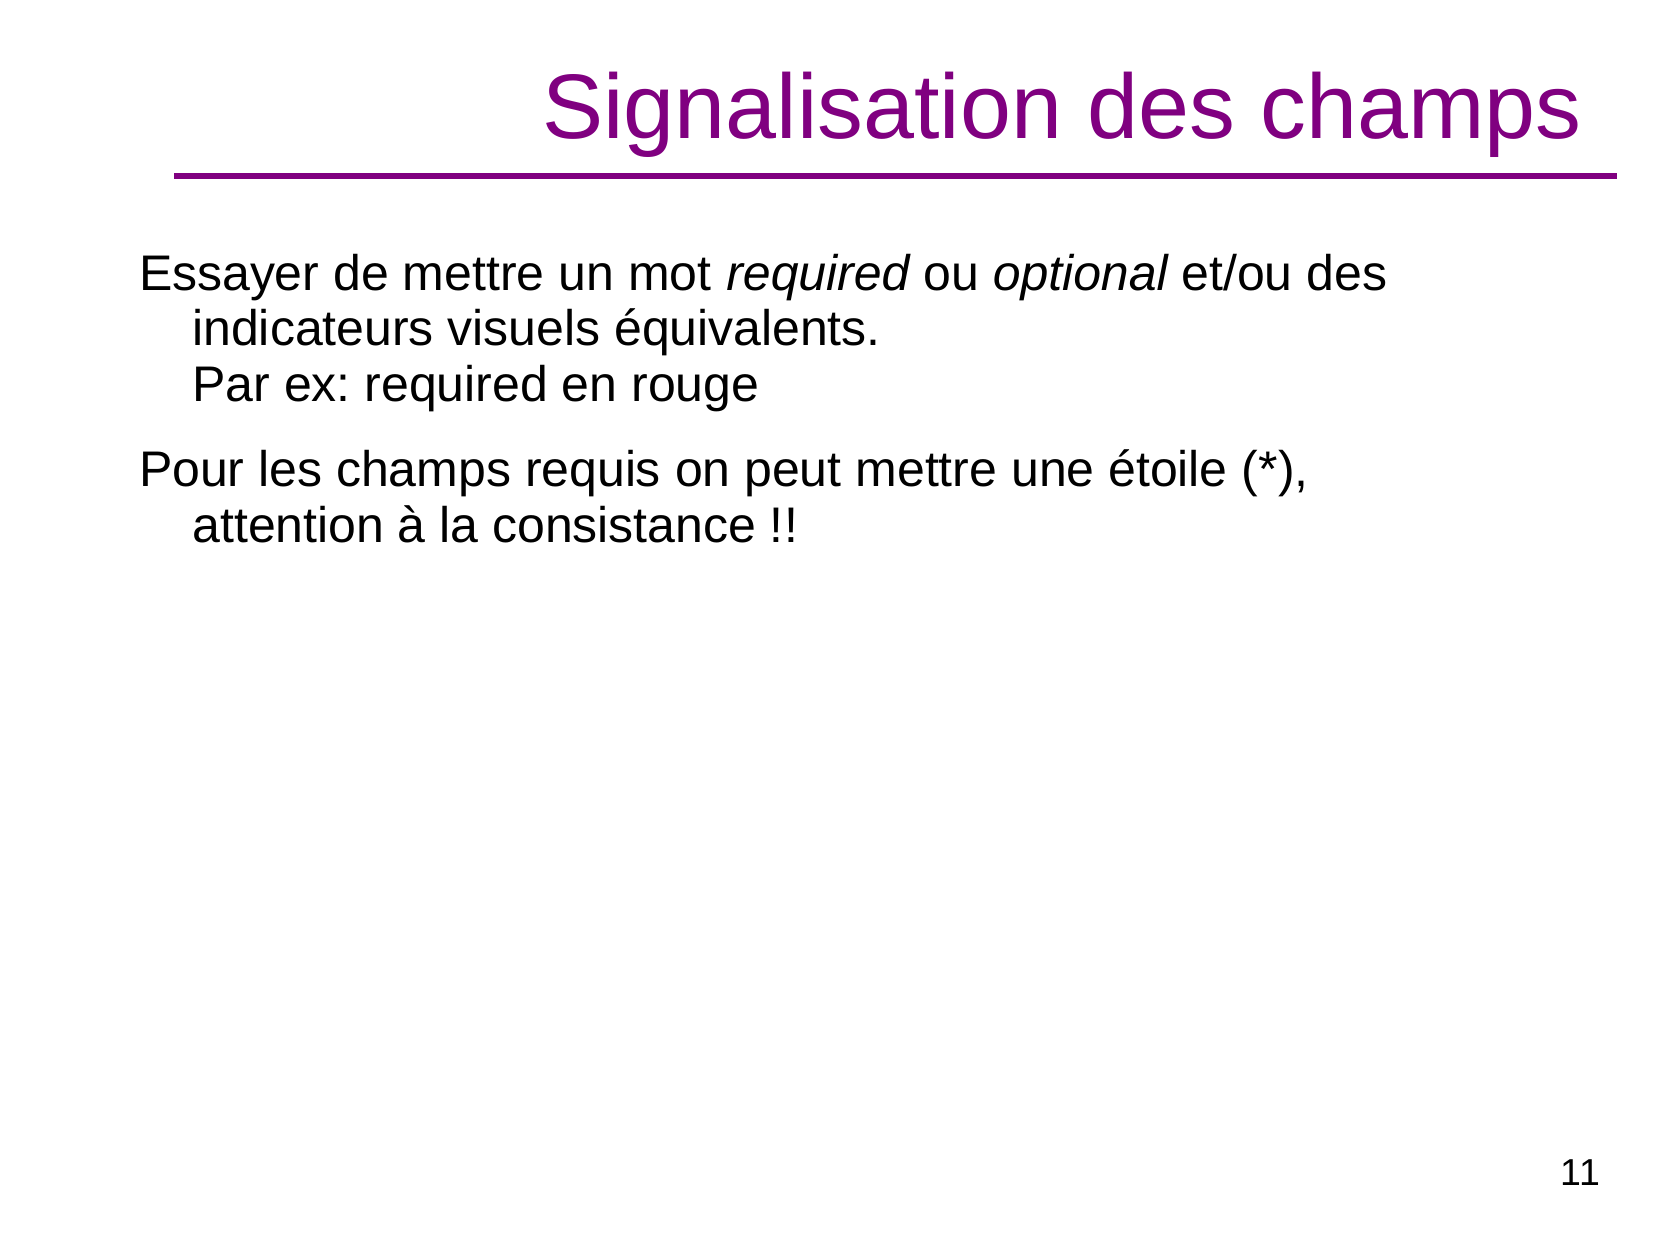

# Signalisation des champs
Essayer de mettre un mot required ou optional et/ou des indicateurs visuels équivalents.
Par ex: required en rouge
Pour les champs requis on peut mettre une étoile (*),
attention à la consistance !!